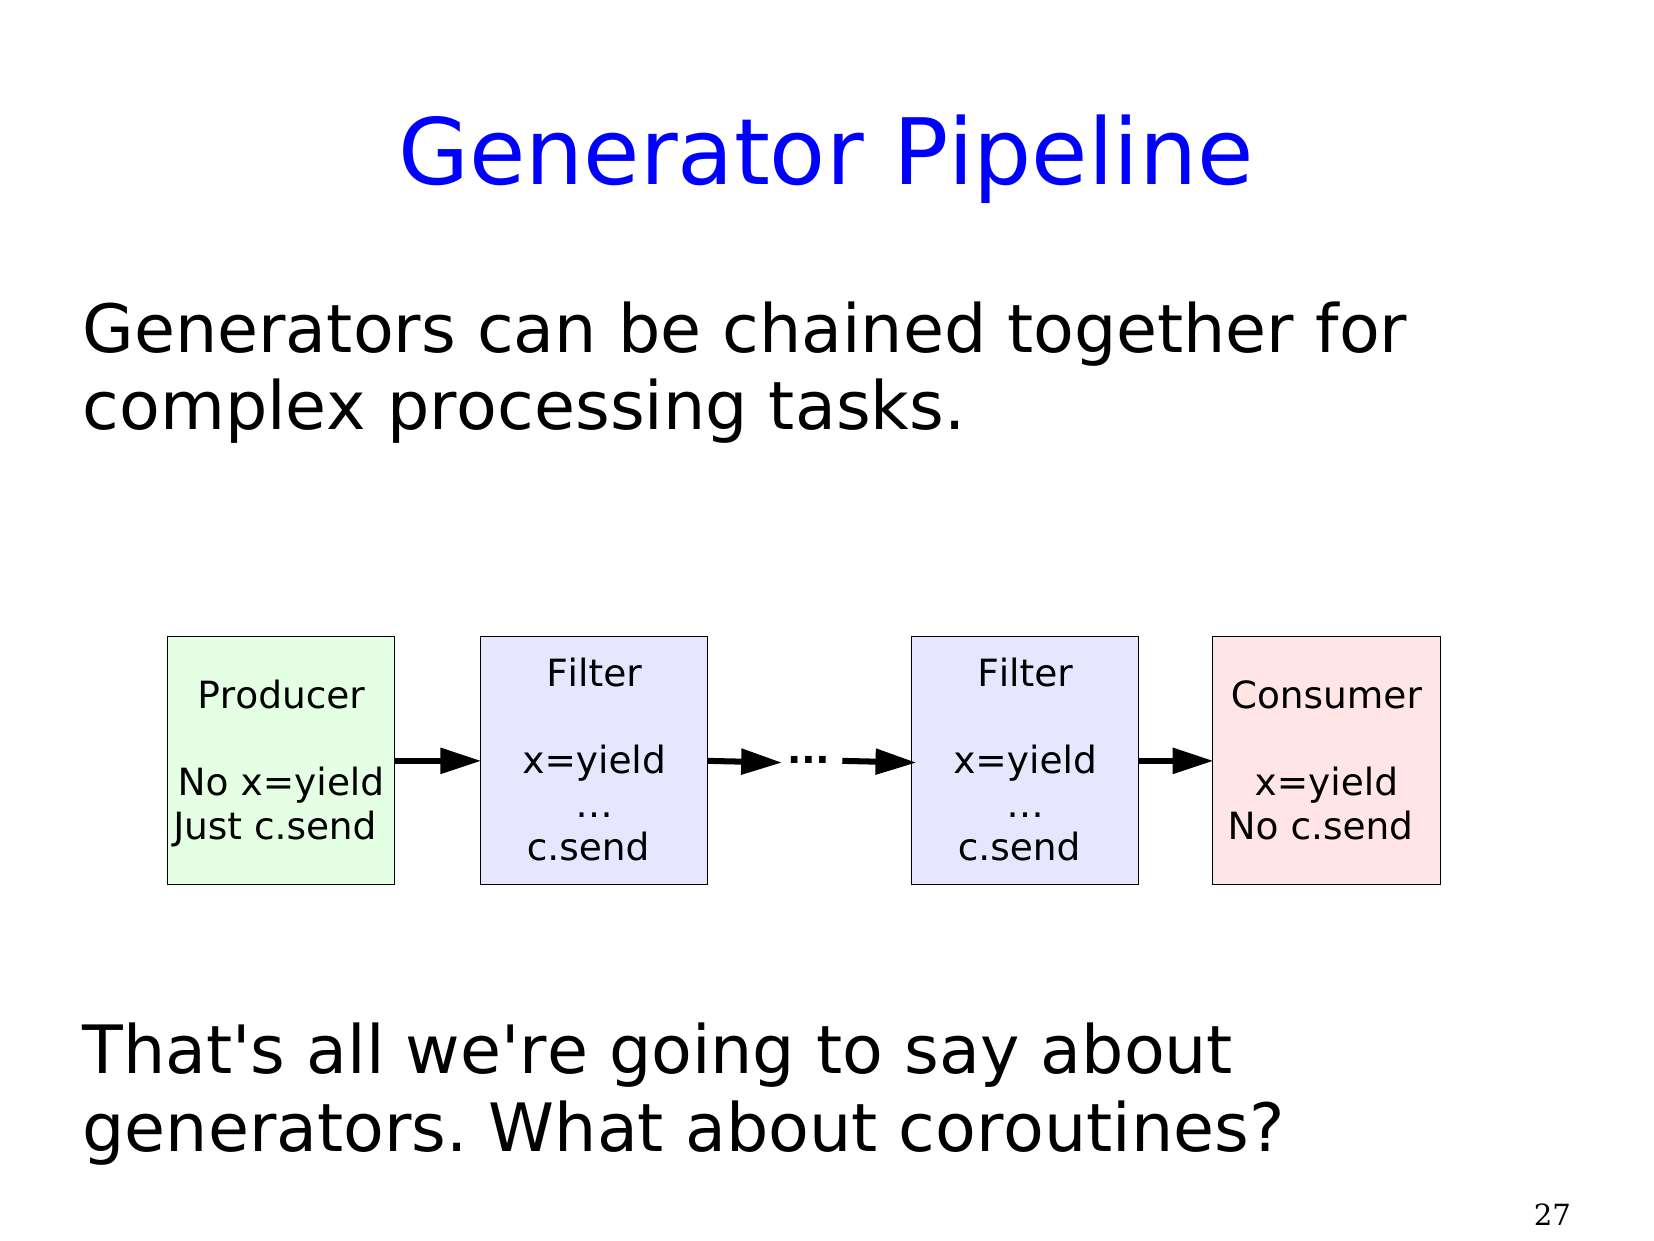

# Generator Pipeline
Generators can be chained together for complex processing tasks.
That's all we're going to say about generators. What about coroutines?
Producer
No x=yield
Just c.send
Filter
x=yield
…
c.send
Filter
x=yield
…
c.send
Consumer
x=yield
No c.send
...
27